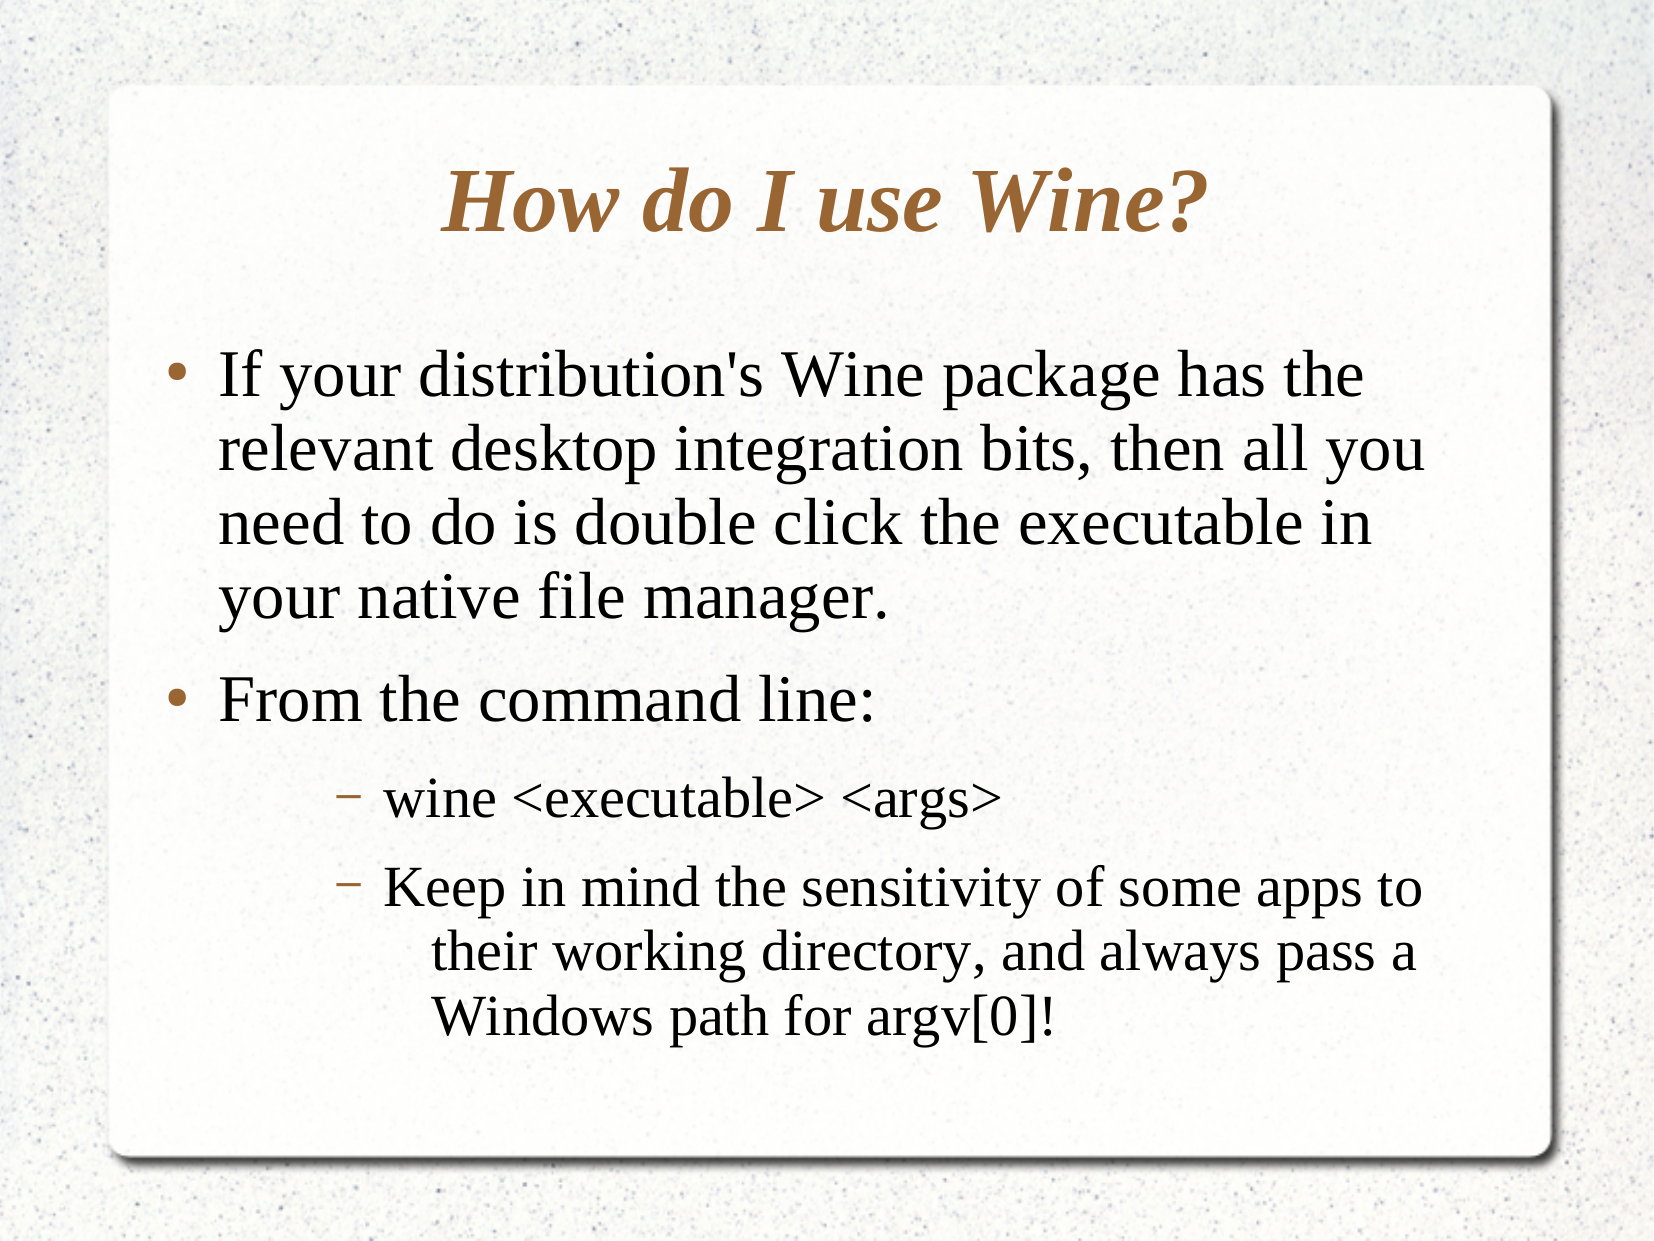

# How do I use Wine?
If your distribution's Wine package has the relevant desktop integration bits, then all you need to do is double click the executable in your native file manager.
From the command line:
wine <executable> <args>
Keep in mind the sensitivity of some apps to their working directory, and always pass a Windows path for argv[0]!